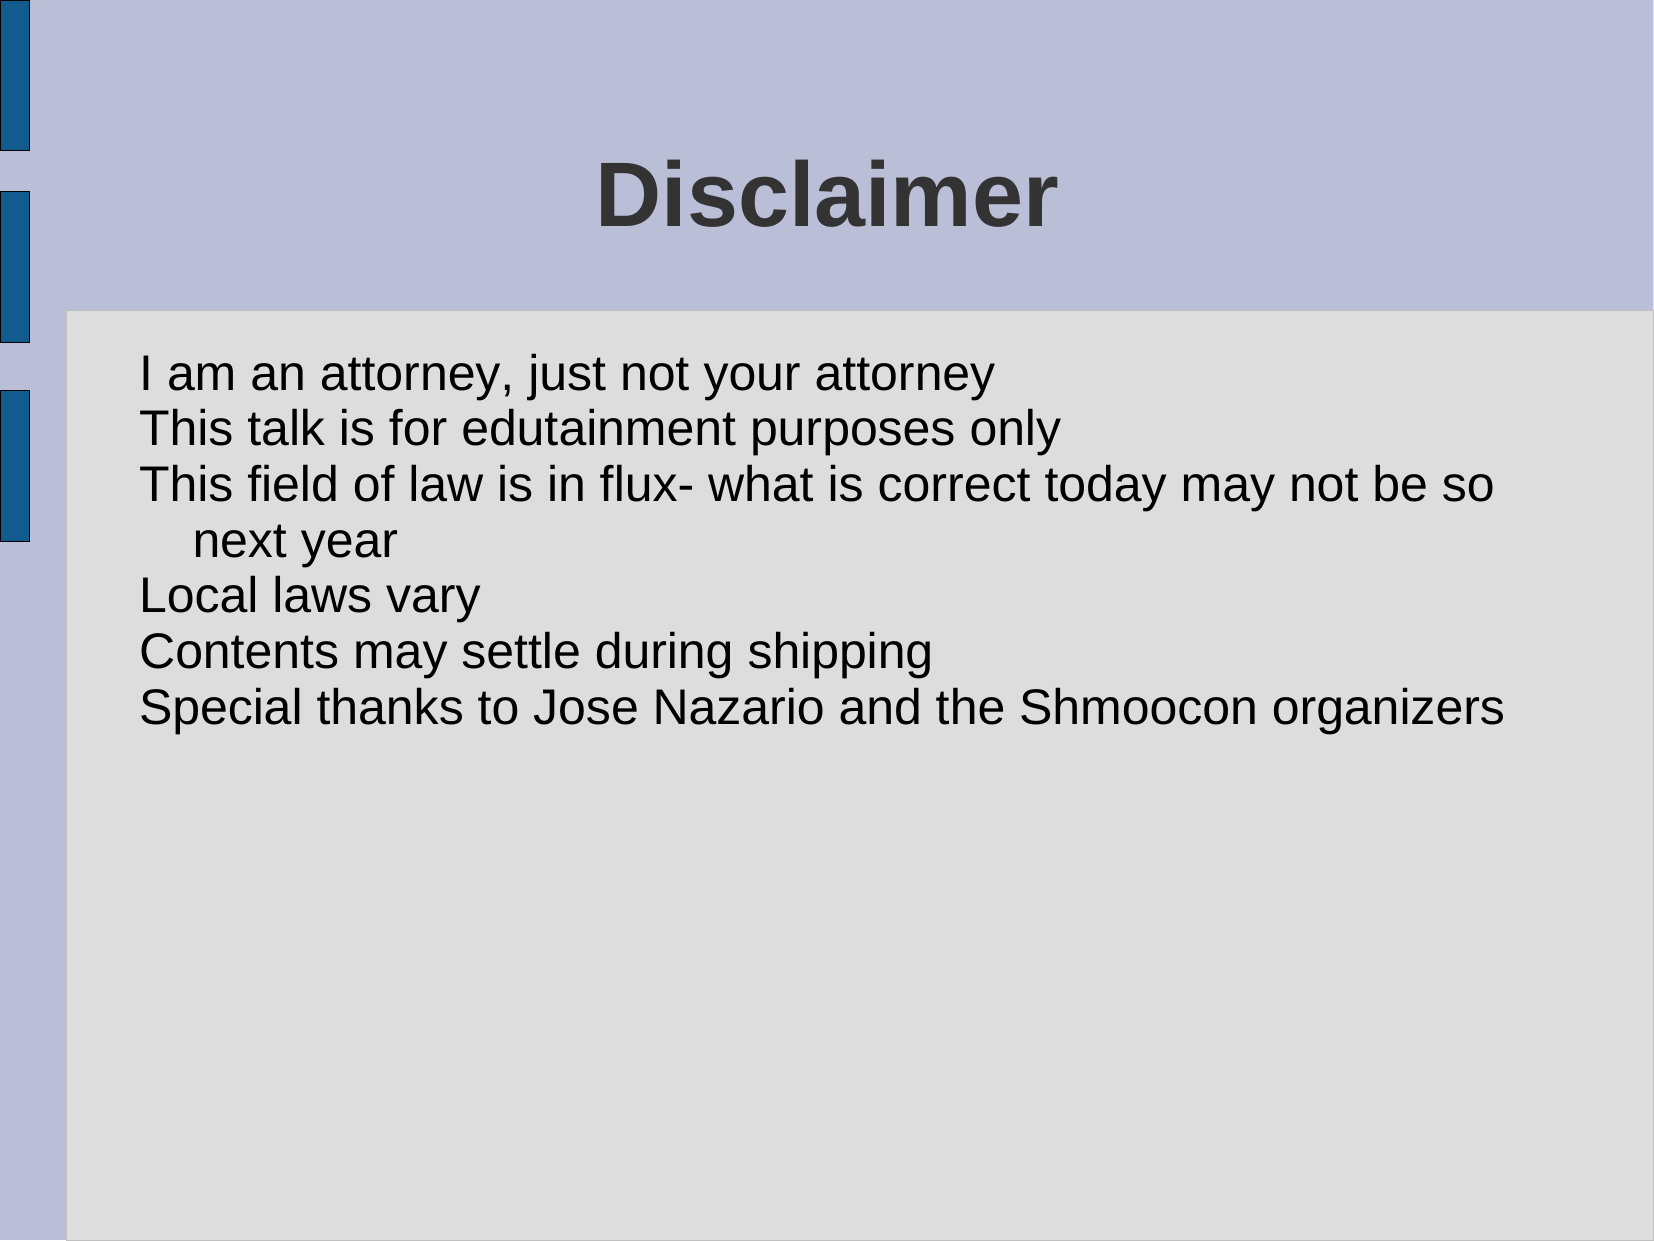

# Disclaimer
I am an attorney, just not your attorney
This talk is for edutainment purposes only
This field of law is in flux- what is correct today may not be so next year
Local laws vary
Contents may settle during shipping
Special thanks to Jose Nazario and the Shmoocon organizers